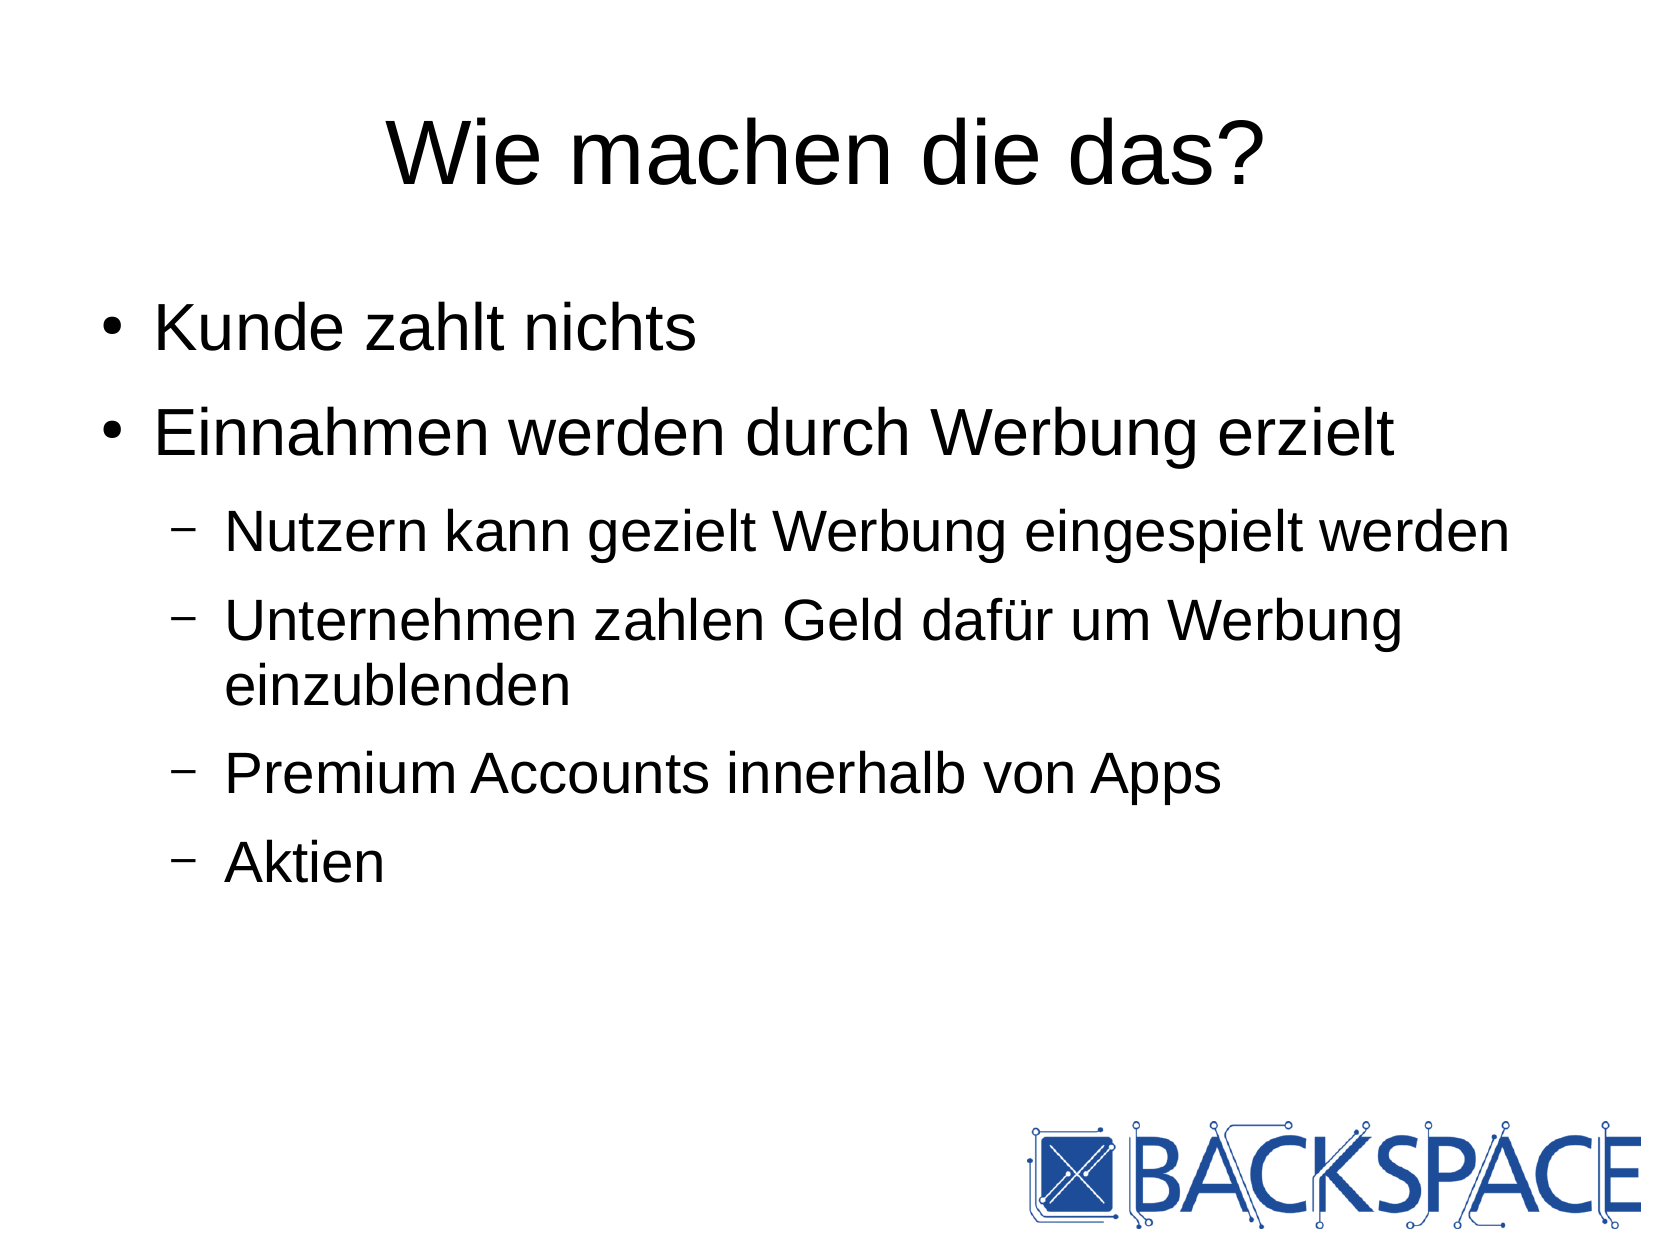

# Wie machen die das?
Kunde zahlt nichts
Einnahmen werden durch Werbung erzielt
Nutzern kann gezielt Werbung eingespielt werden
Unternehmen zahlen Geld dafür um Werbung einzublenden
Premium Accounts innerhalb von Apps
Aktien